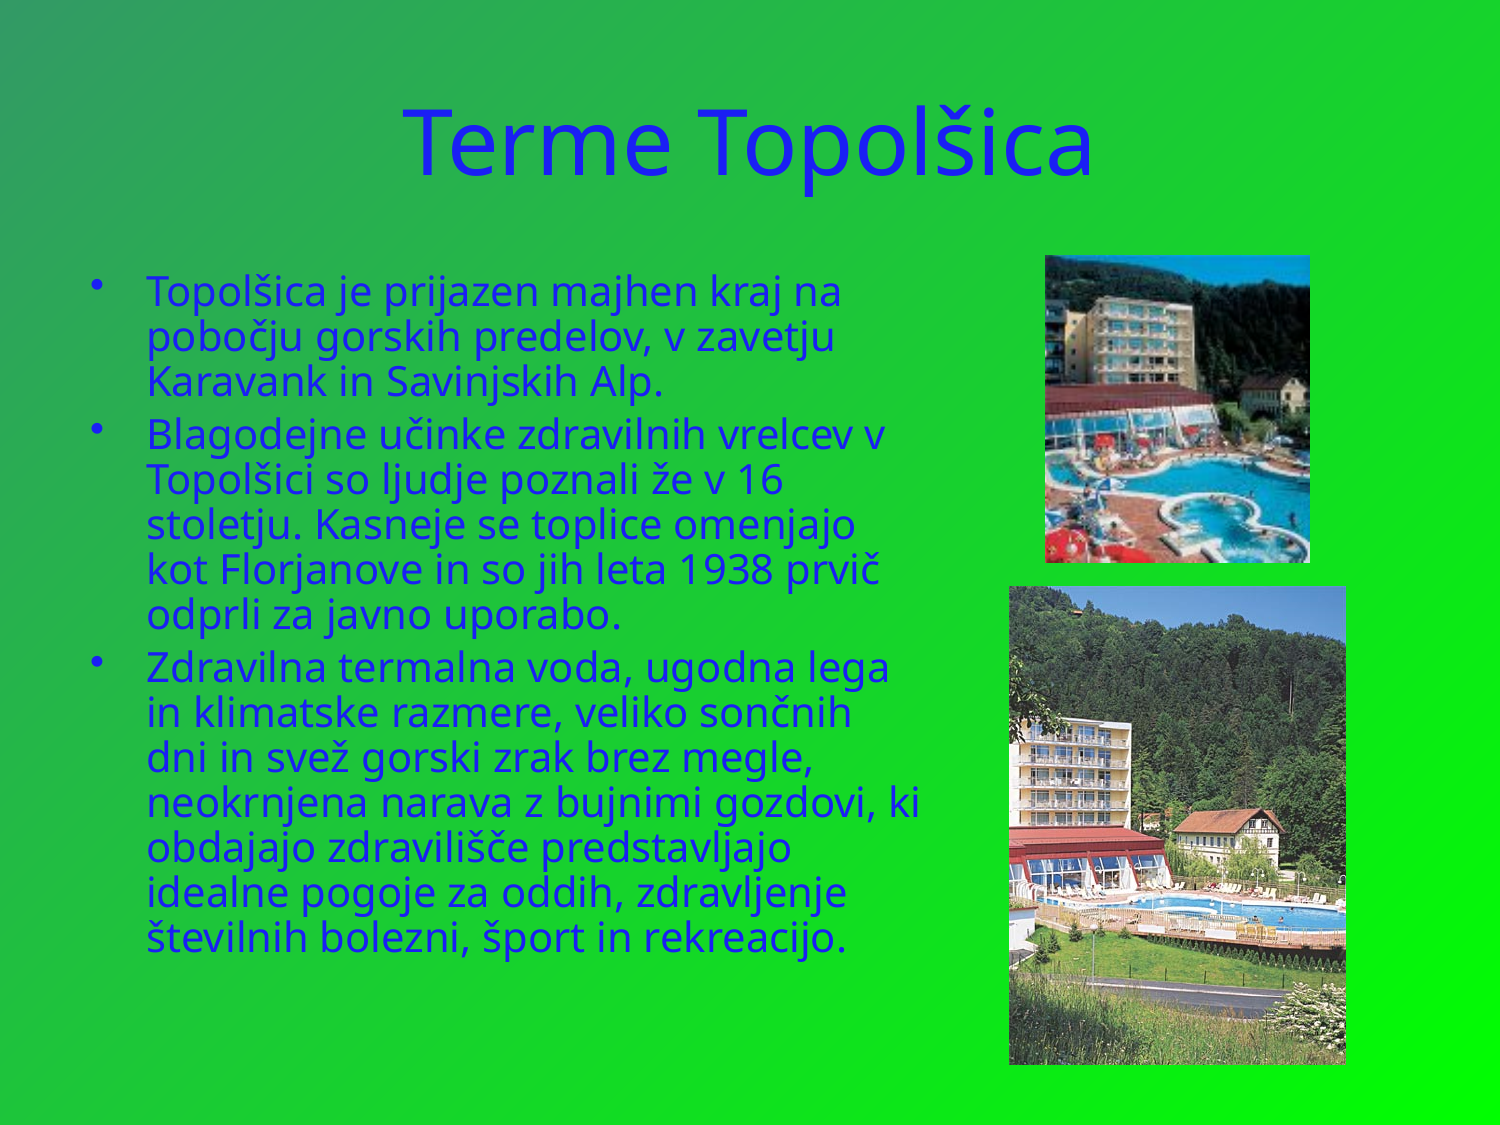

# Terme Topolšica
Topolšica je prijazen majhen kraj na pobočju gorskih predelov, v zavetju Karavank in Savinjskih Alp.
Blagodejne učinke zdravilnih vrelcev v Topolšici so ljudje poznali že v 16 stoletju. Kasneje se toplice omenjajo kot Florjanove in so jih leta 1938 prvič odprli za javno uporabo.
Zdravilna termalna voda, ugodna lega in klimatske razmere, veliko sončnih dni in svež gorski zrak brez megle, neokrnjena narava z bujnimi gozdovi, ki obdajajo zdravilišče predstavljajo idealne pogoje za oddih, zdravljenje številnih bolezni, šport in rekreacijo.